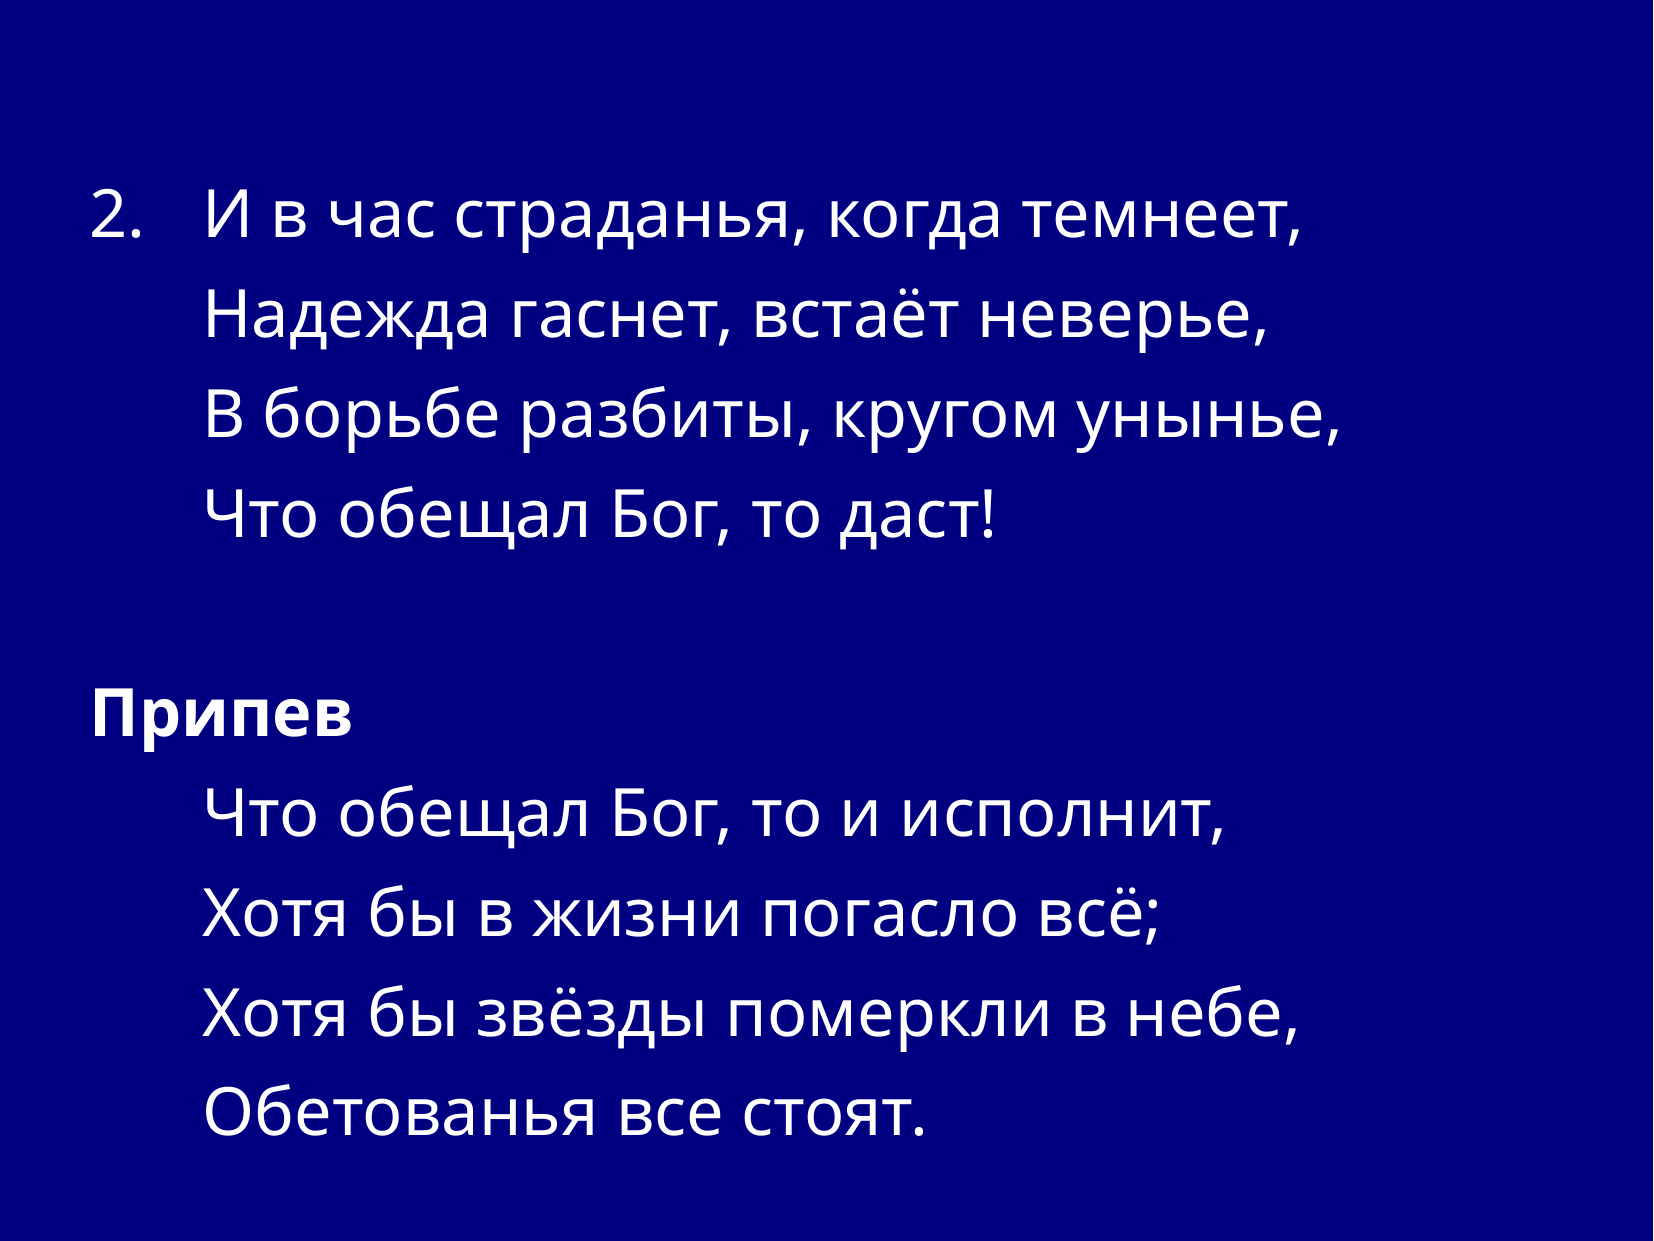

2.	И в час страданья, когда темнеет,
	Надежда гаснет, встаёт неверье,
	В борьбе разбиты, кругом унынье,
	Что обещал Бог, то даст!
Припев
	Что обещал Бог, то и исполнит,
	Хотя бы в жизни погасло всё;
	Хотя бы звёзды померкли в небе,
	Обетованья все стоят.